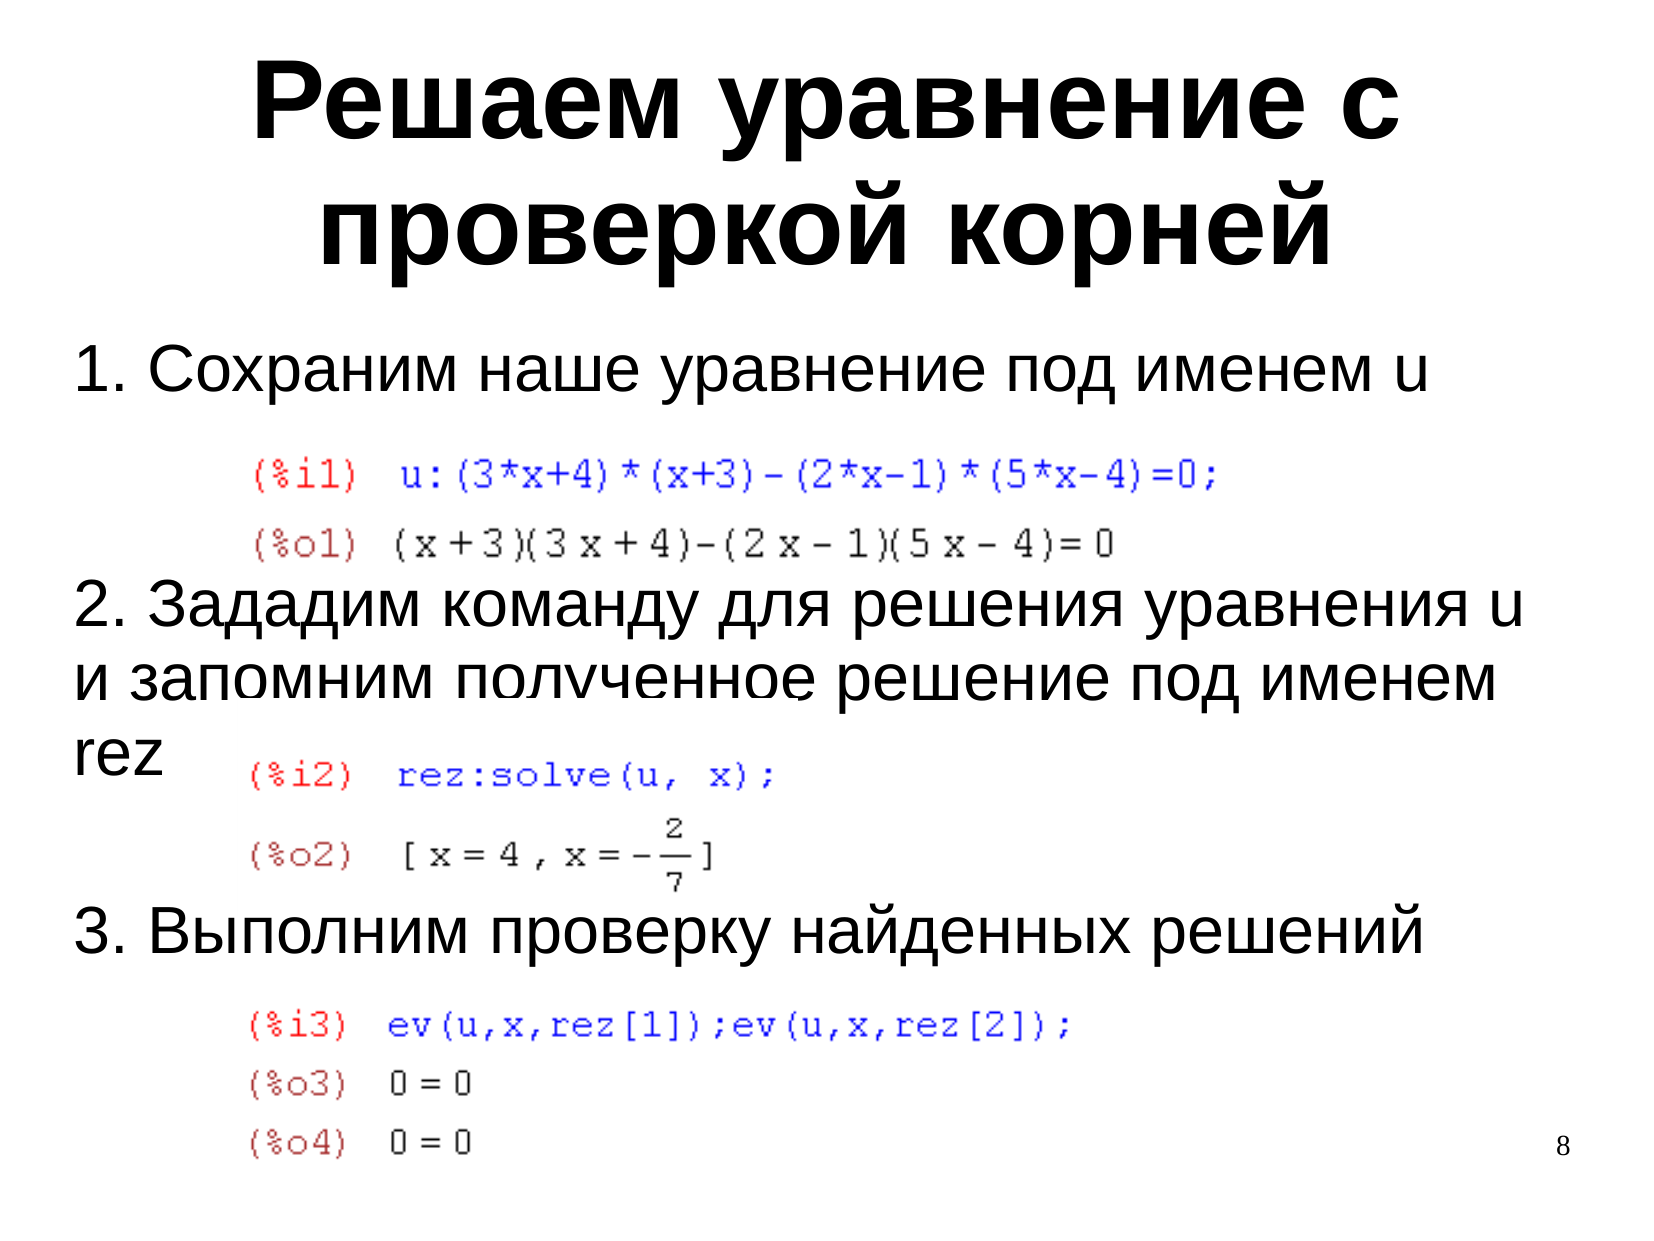

Решаем уравнение с проверкой корней
1. Сохраним наше уравнение под именем u
2. Зададим команду для решения уравнения u и запомним полученное решение под именем rez
3. Выполним проверку найденных решений
8